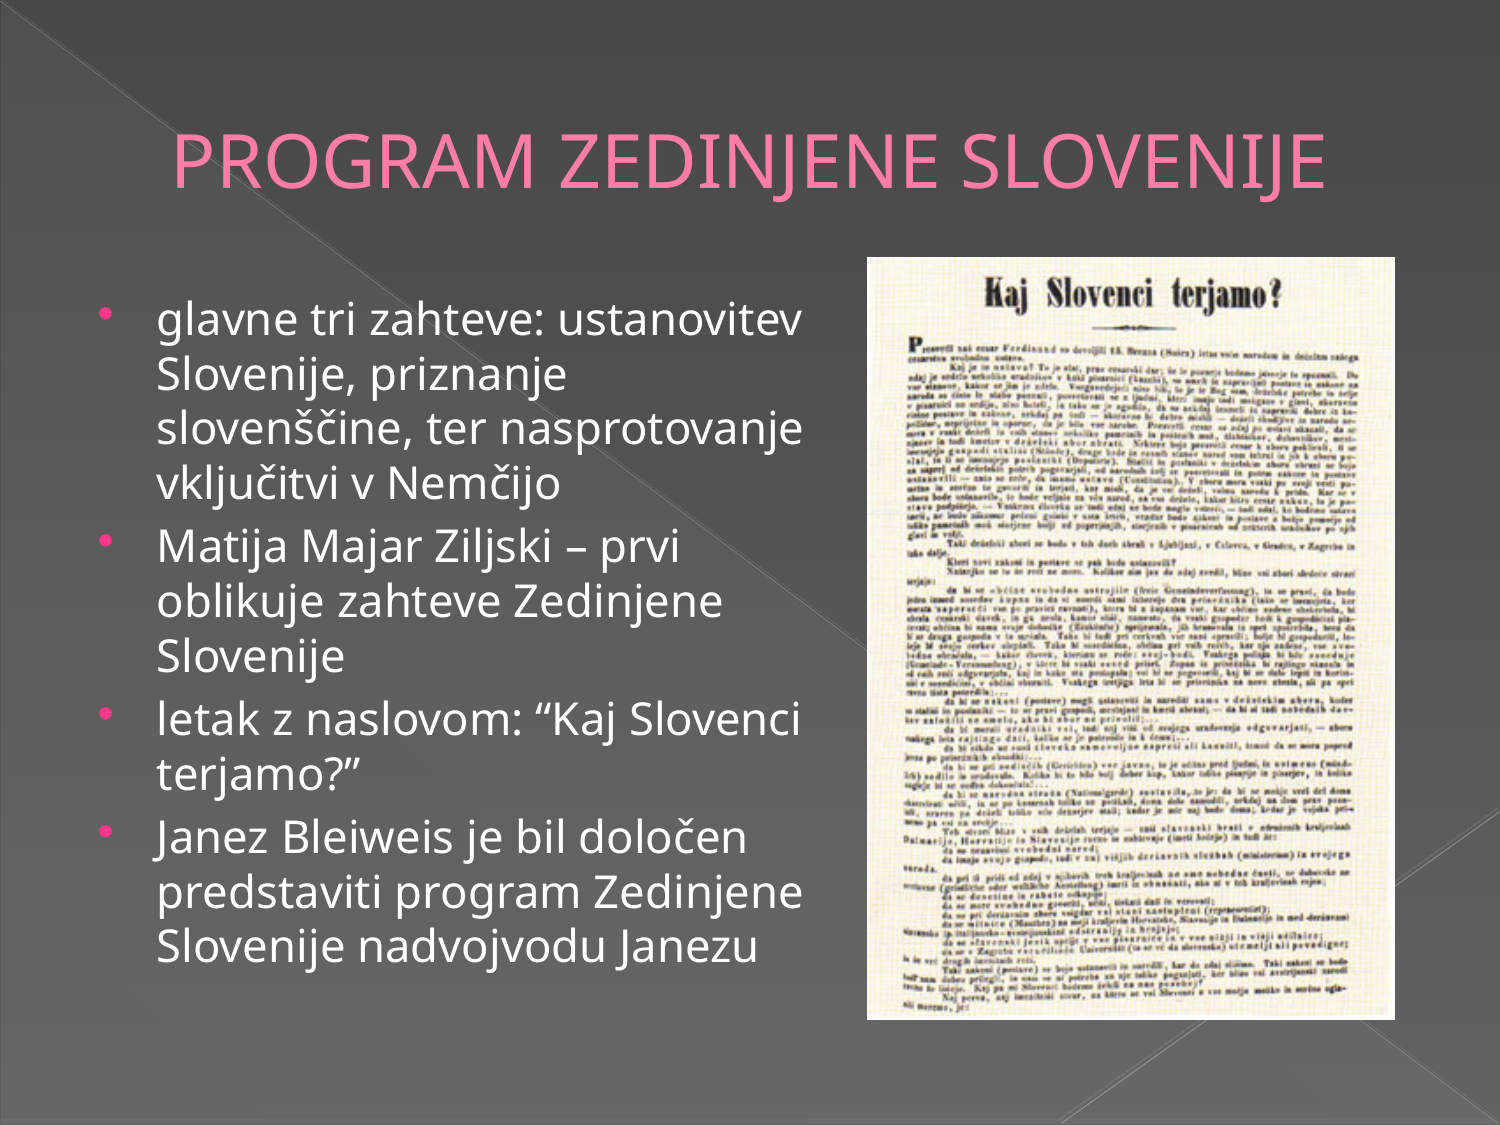

# PROGRAM ZEDINJENE SLOVENIJE
glavne tri zahteve: ustanovitev Slovenije, priznanje slovenščine, ter nasprotovanje vključitvi v Nemčijo
Matija Majar Ziljski – prvi oblikuje zahteve Zedinjene Slovenije
letak z naslovom: “Kaj Slovenci terjamo?”
Janez Bleiweis je bil določen predstaviti program Zedinjene Slovenije nadvojvodu Janezu
df